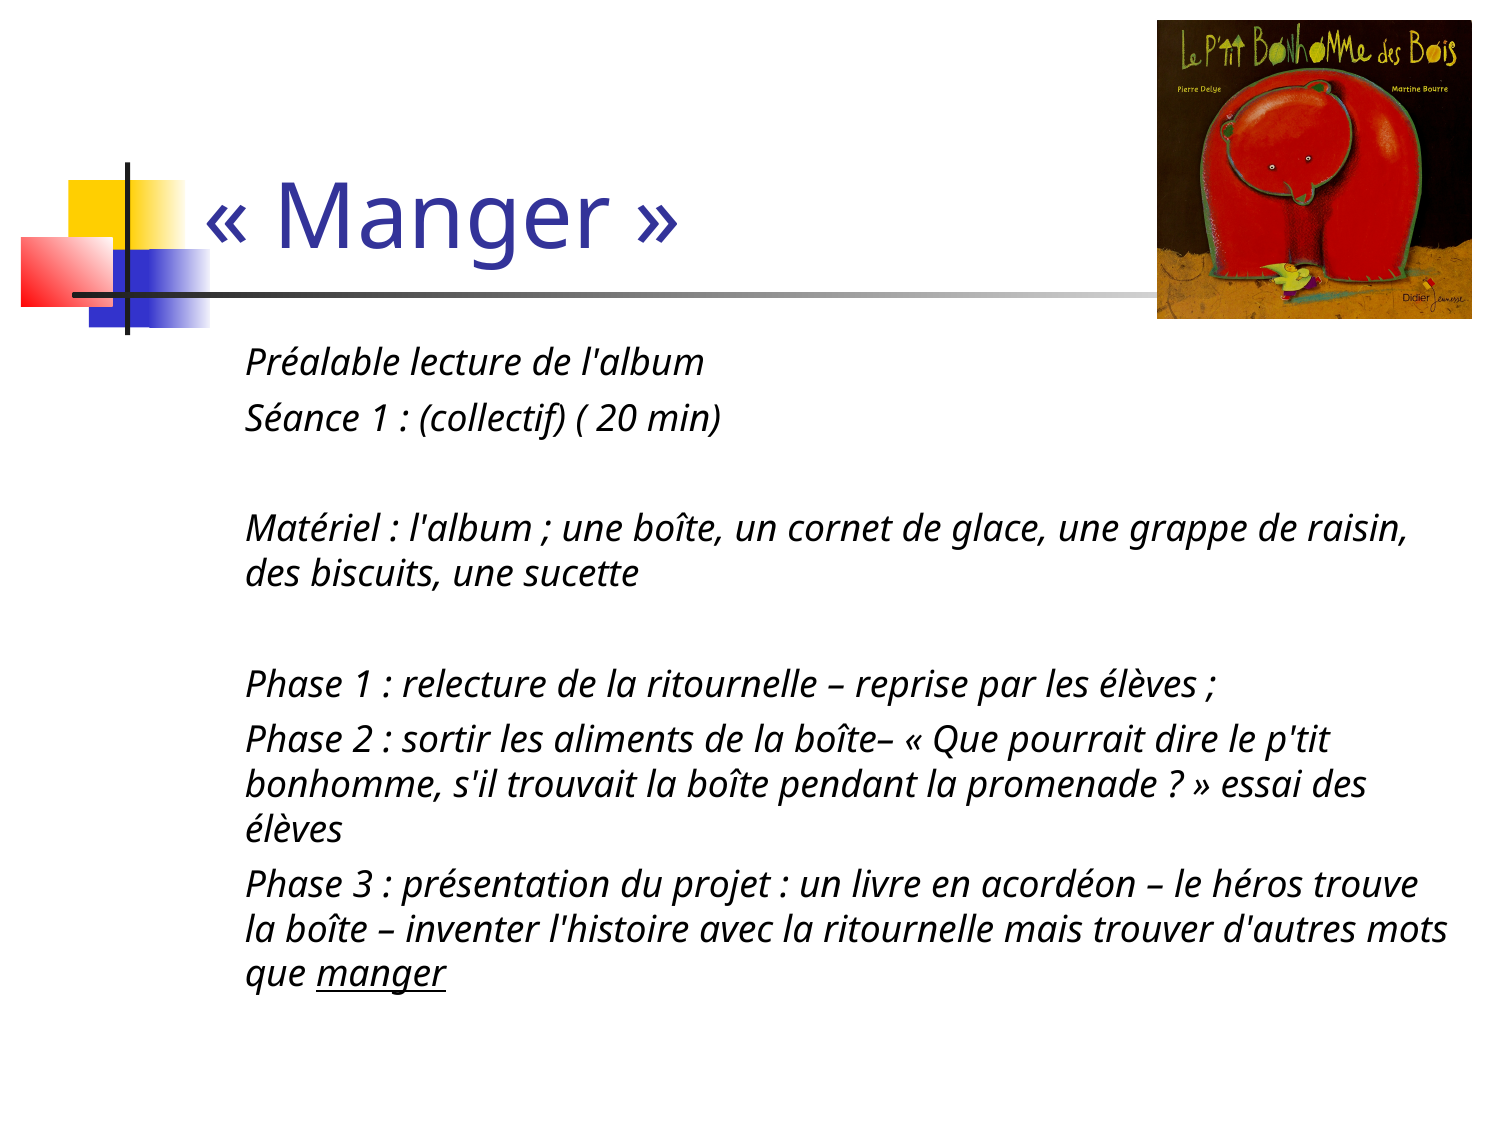

# « Manger »
Préalable lecture de l'album
Séance 1 : (collectif) ( 20 min)
Matériel : l'album ; une boîte, un cornet de glace, une grappe de raisin, des biscuits, une sucette
Phase 1 : relecture de la ritournelle – reprise par les élèves ;
Phase 2 : sortir les aliments de la boîte– « Que pourrait dire le p'tit bonhomme, s'il trouvait la boîte pendant la promenade ? » essai des élèves
Phase 3 : présentation du projet : un livre en acordéon – le héros trouve la boîte – inventer l'histoire avec la ritournelle mais trouver d'autres mots que manger